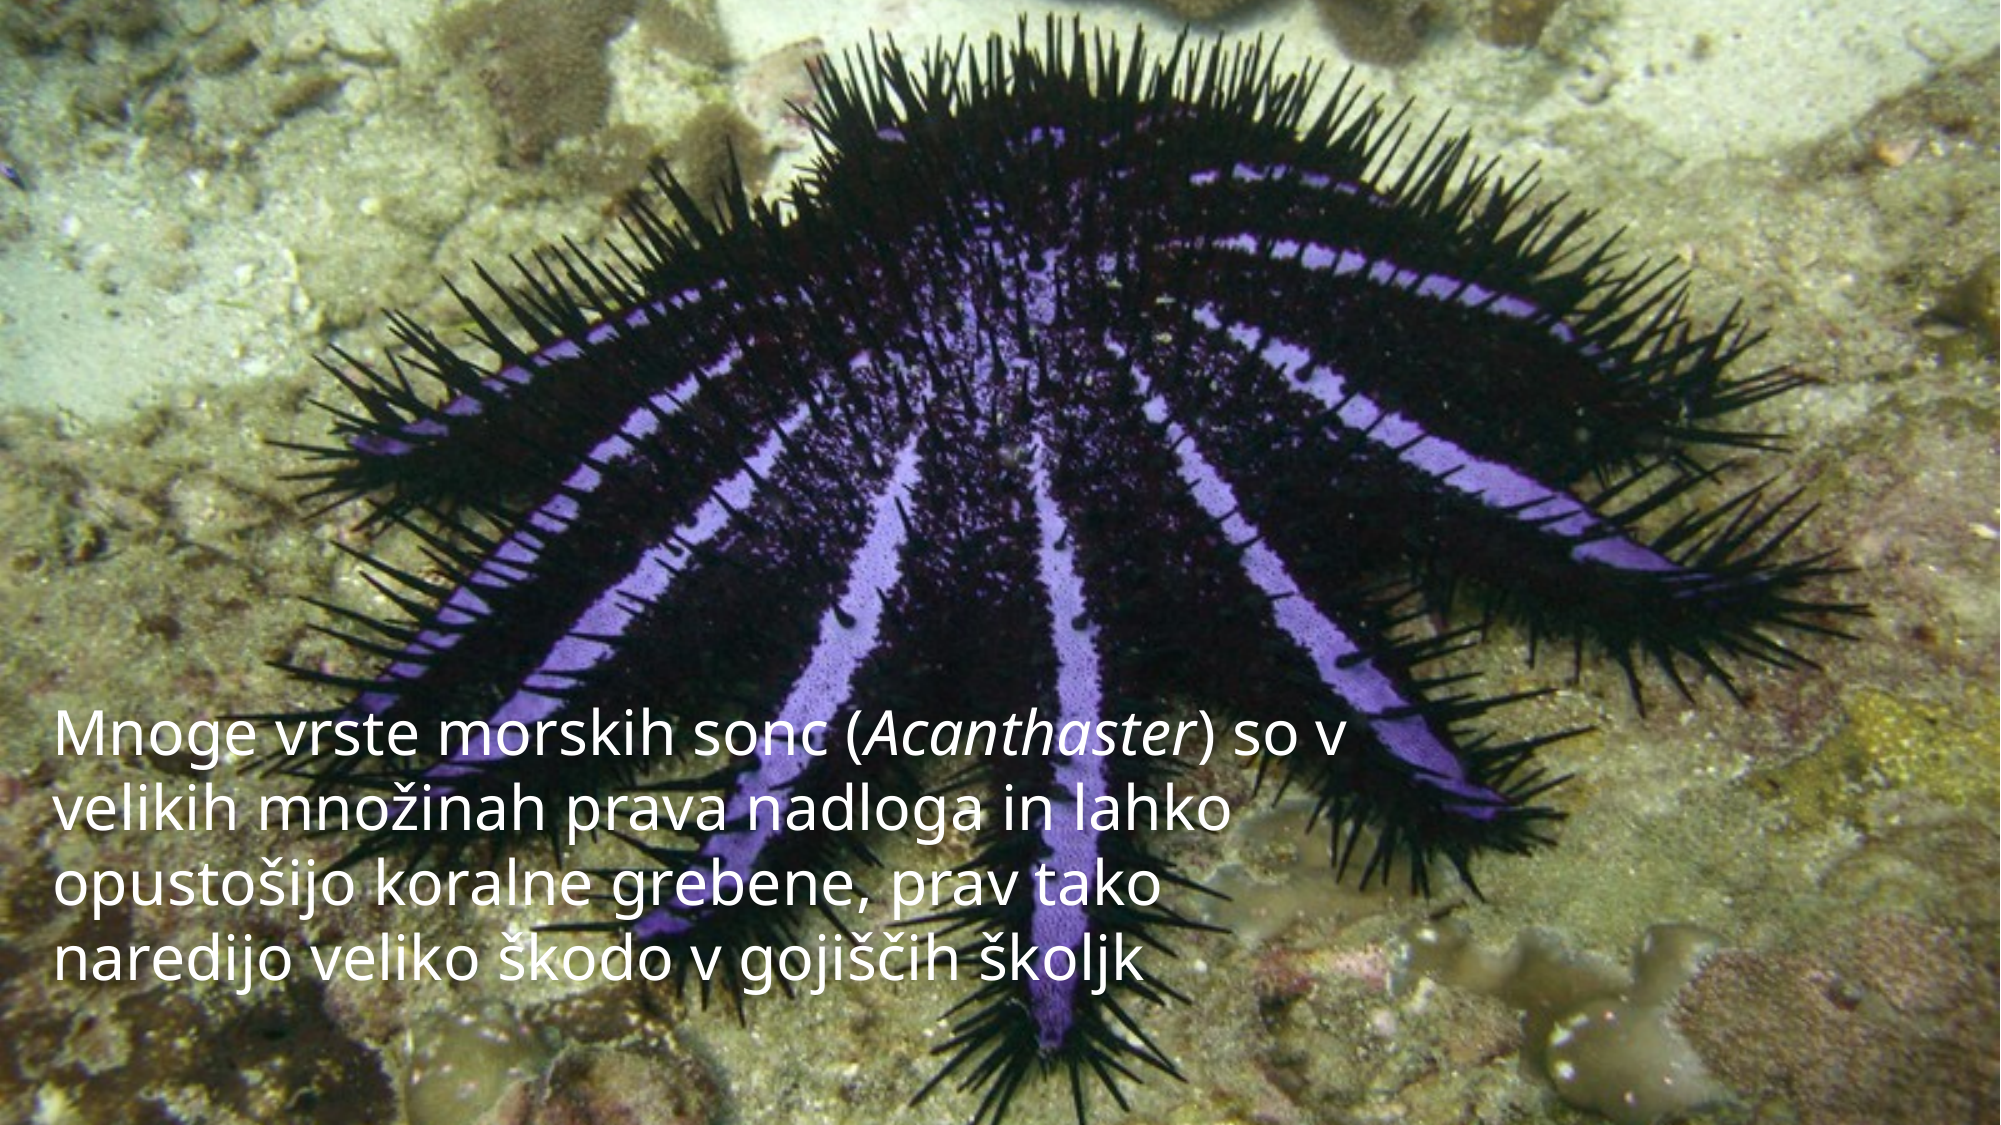

#
Mnoge vrste morskih sonc (Acanthaster) so v velikih množinah prava nadloga in lahko opustošijo koralne grebene, prav tako naredijo veliko škodo v gojiščih školjk